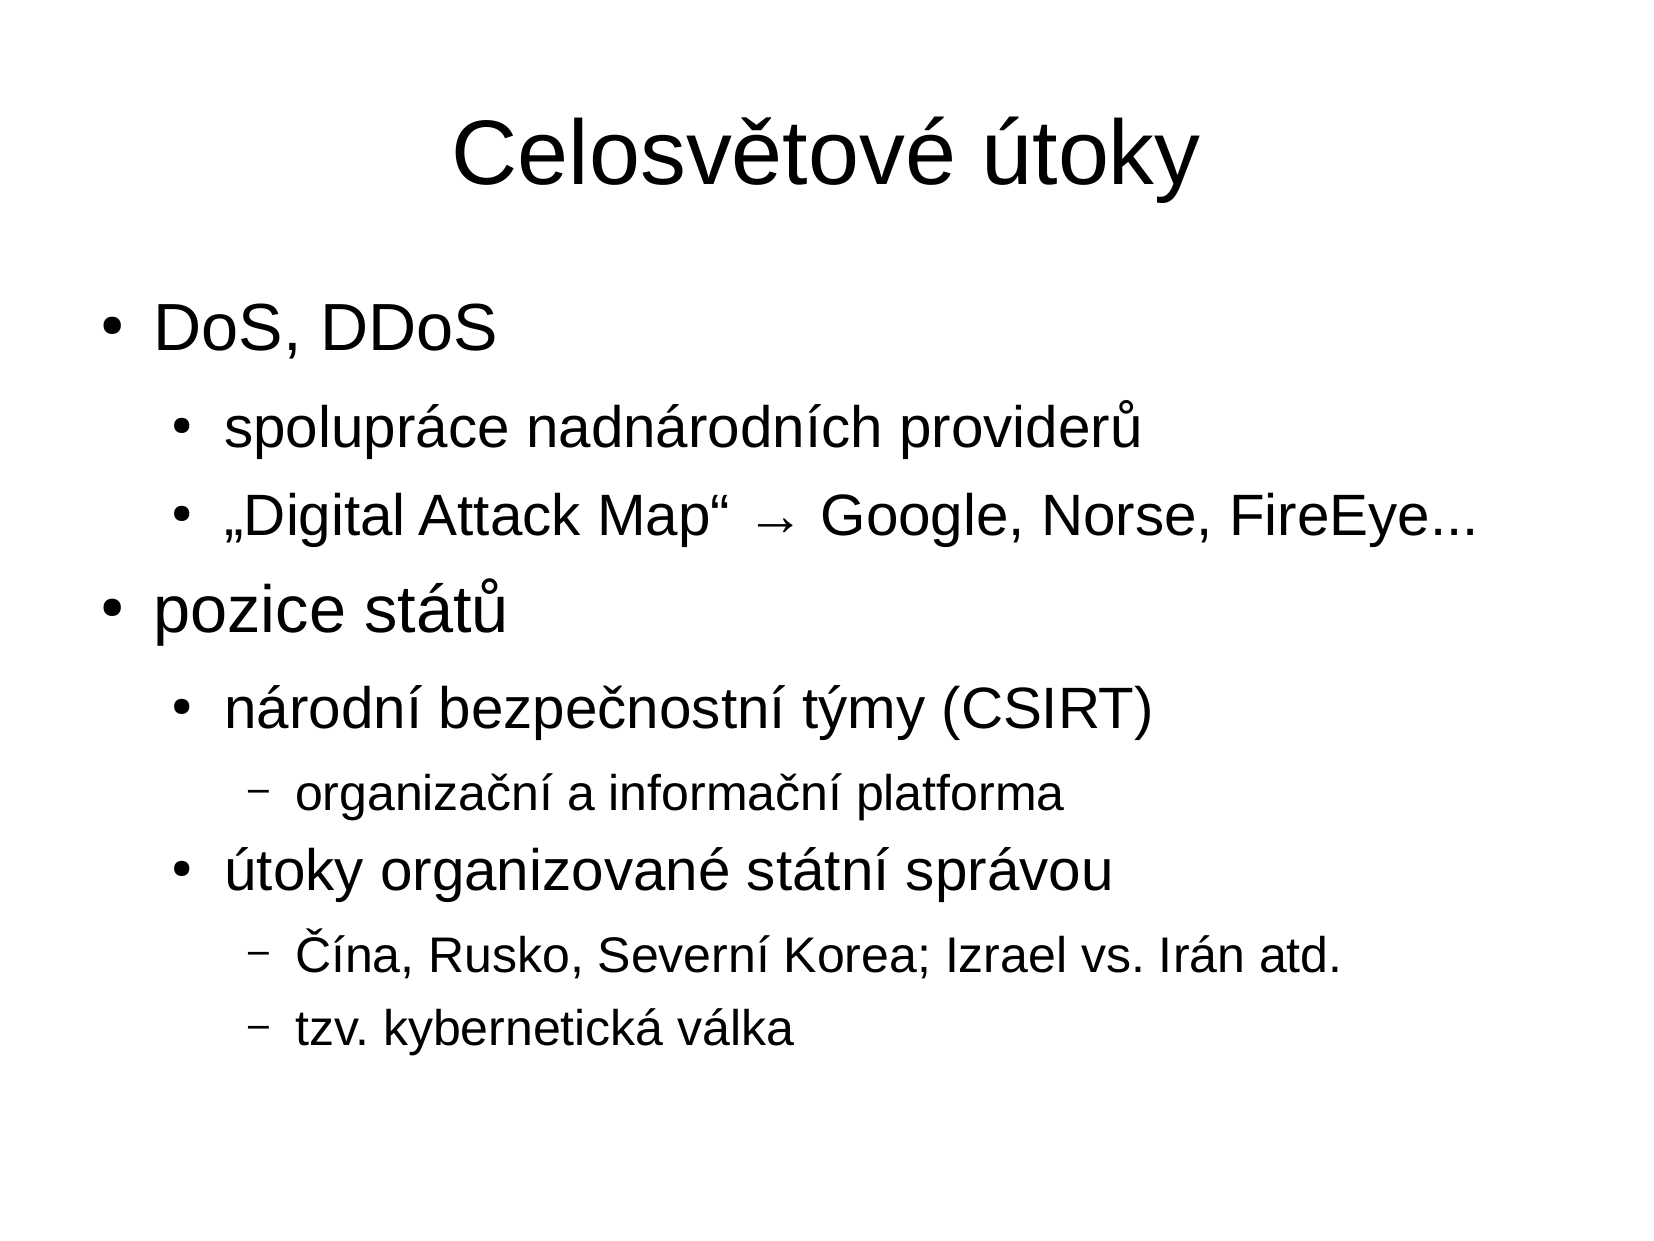

# Celosvětové útoky
DoS, DDoS
spolupráce nadnárodních providerů
„Digital Attack Map“ → Google, Norse, FireEye...
pozice států
národní bezpečnostní týmy (CSIRT)
organizační a informační platforma
útoky organizované státní správou
Čína, Rusko, Severní Korea; Izrael vs. Irán atd.
tzv. kybernetická válka